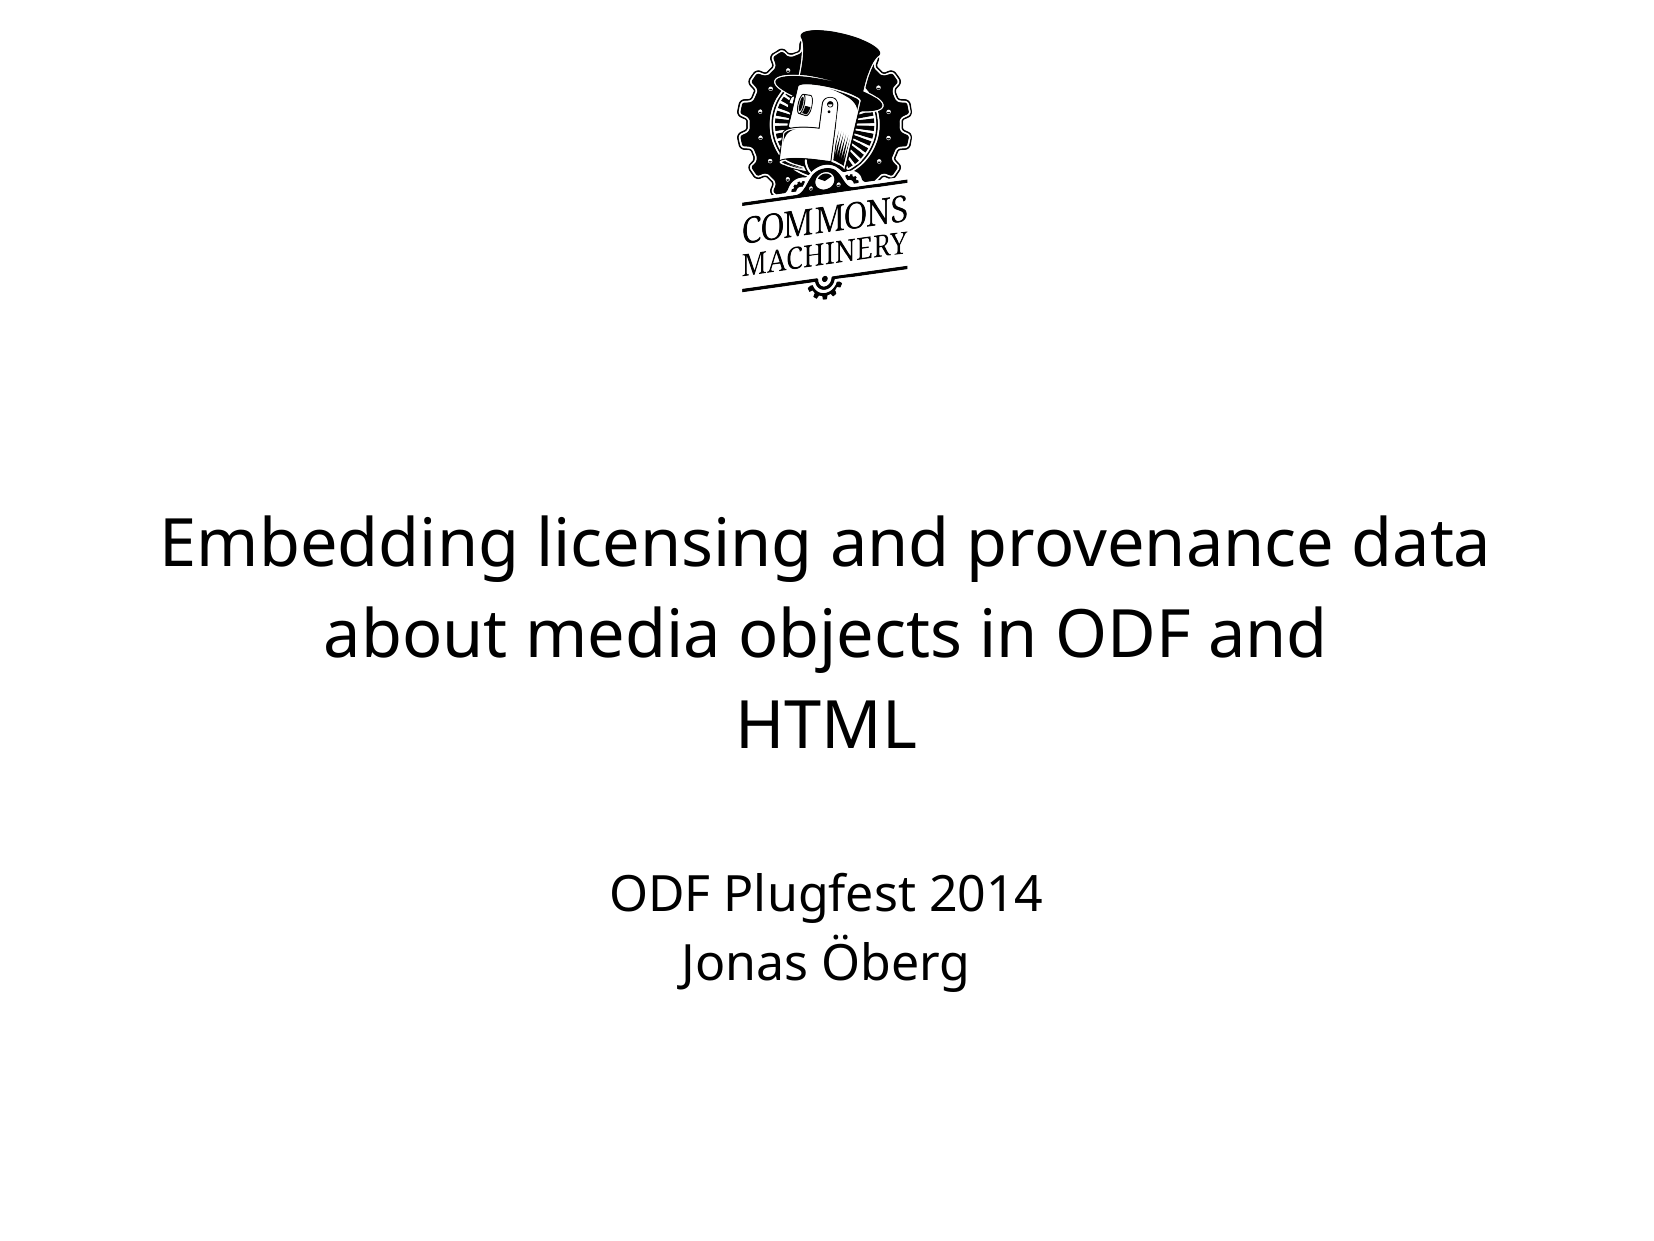

#
Embedding licensing and provenance data about media objects in ODF and
HTML
ODF Plugfest 2014
Jonas Öberg